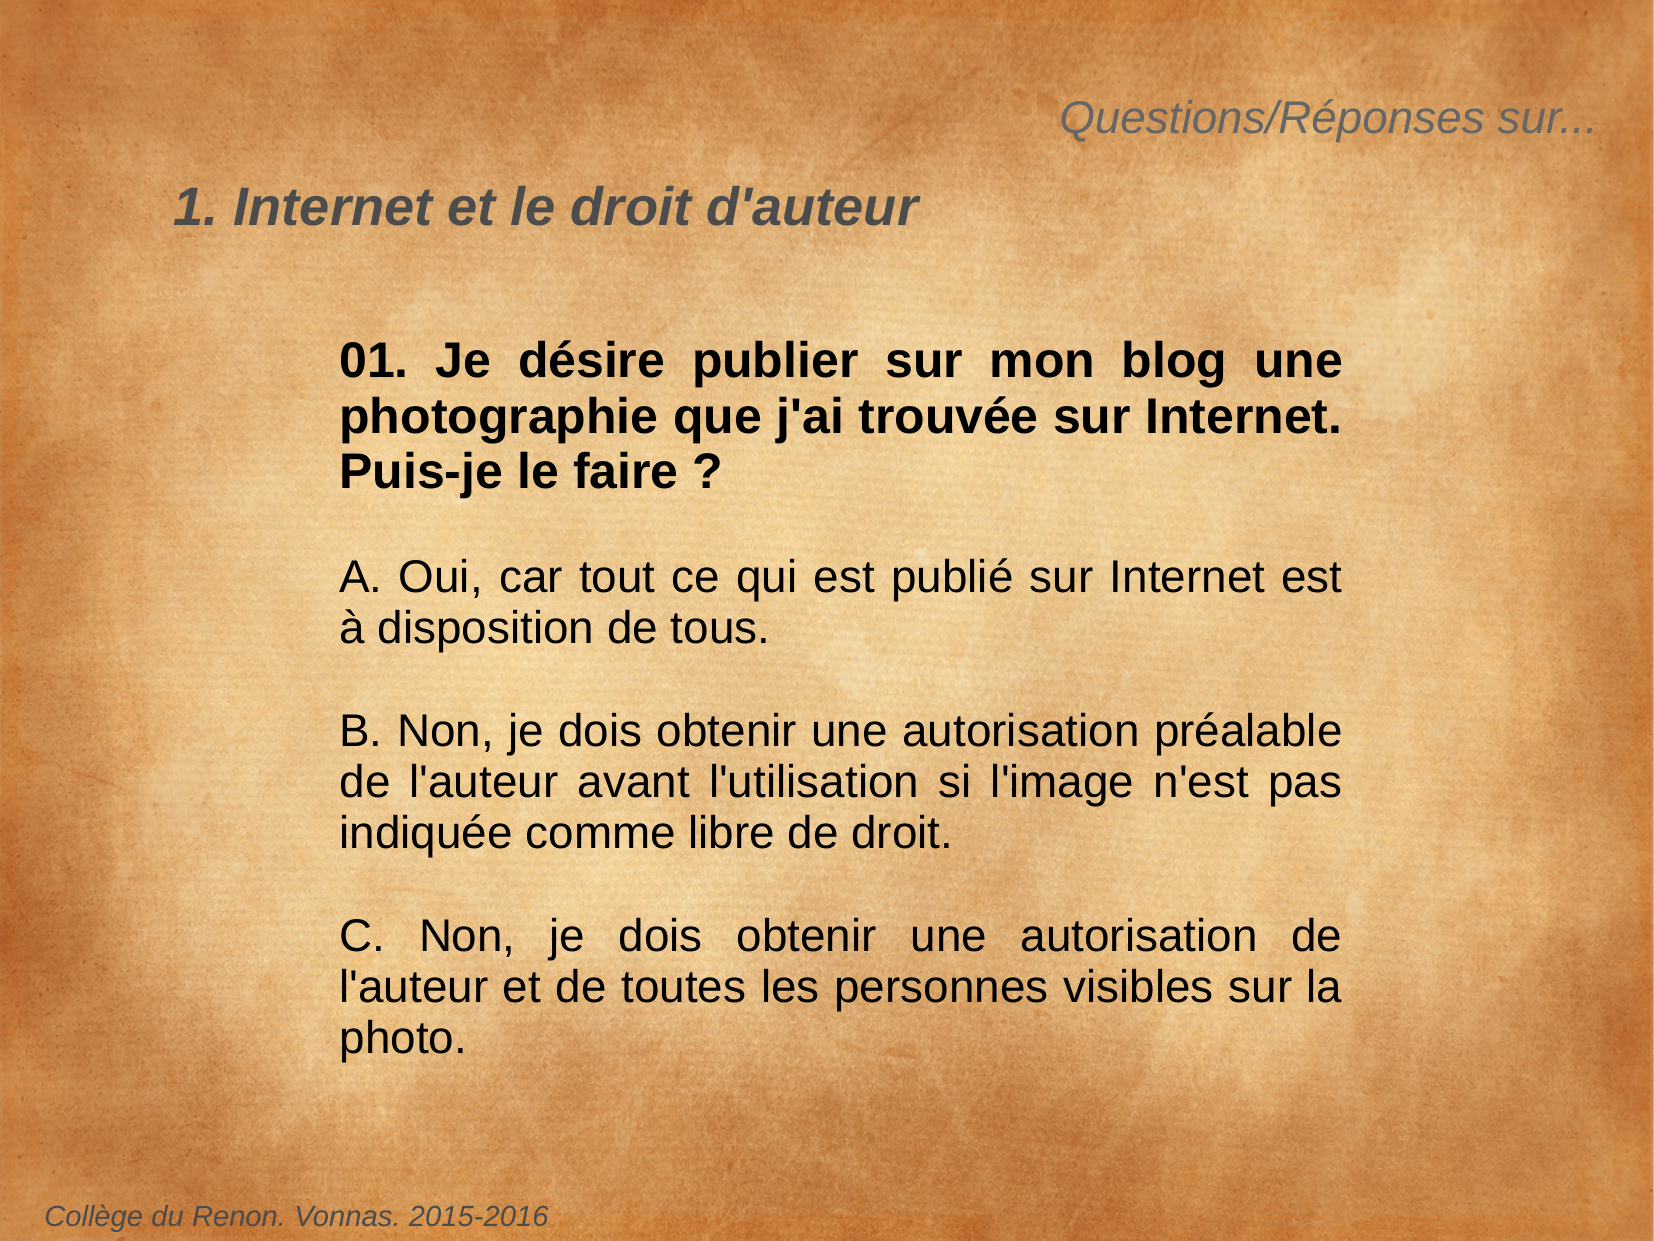

# Questions/Réponses sur...
1. Internet et le droit d'auteur
01. Je désire publier sur mon blog une photographie que j'ai trouvée sur Internet. Puis-je le faire ?
A. Oui, car tout ce qui est publié sur Internet est à disposition de tous.
B. Non, je dois obtenir une autorisation préalable de l'auteur avant l'utilisation si l'image n'est pas indiquée comme libre de droit.
C. Non, je dois obtenir une autorisation de l'auteur et de toutes les personnes visibles sur la photo.
Collège du Renon. Vonnas. 2015-2016